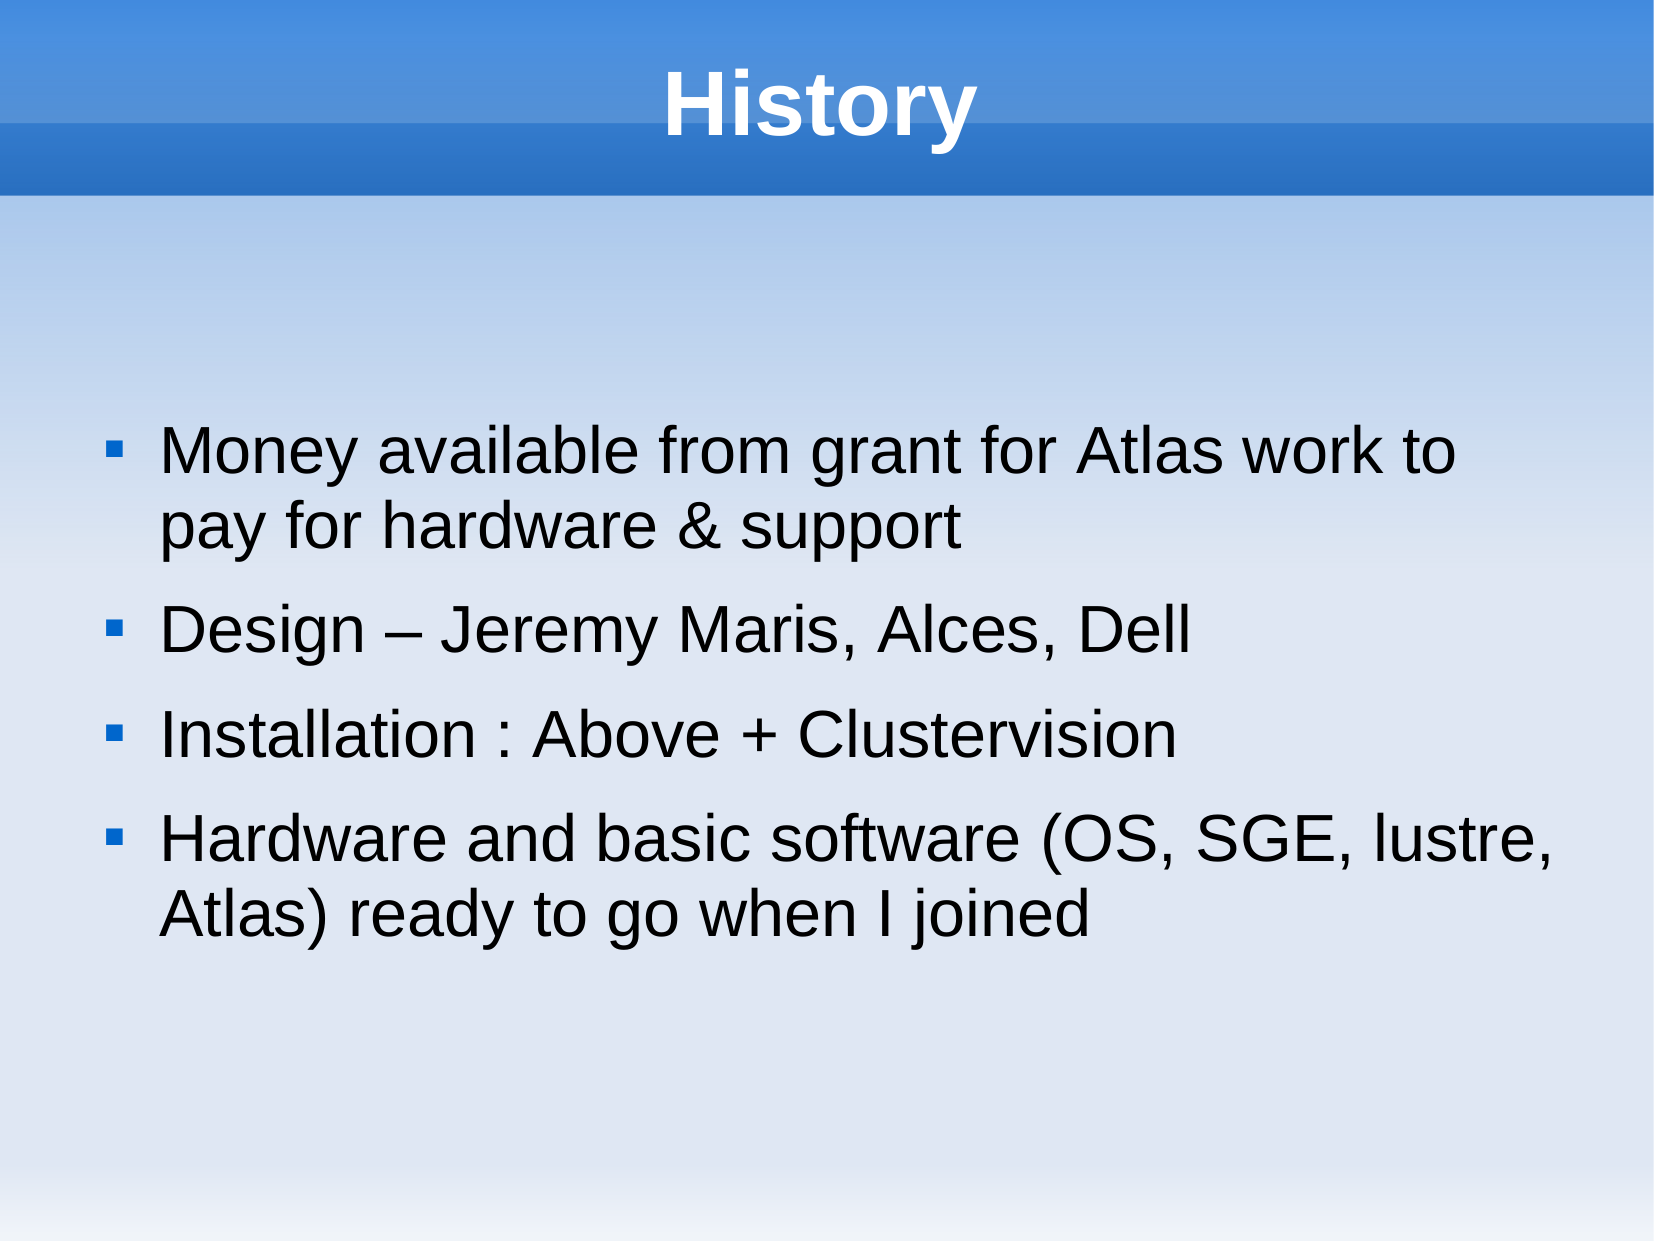

# History
Money available from grant for Atlas work to pay for hardware & support
Design – Jeremy Maris, Alces, Dell
Installation : Above + Clustervision
Hardware and basic software (OS, SGE, lustre, Atlas) ready to go when I joined